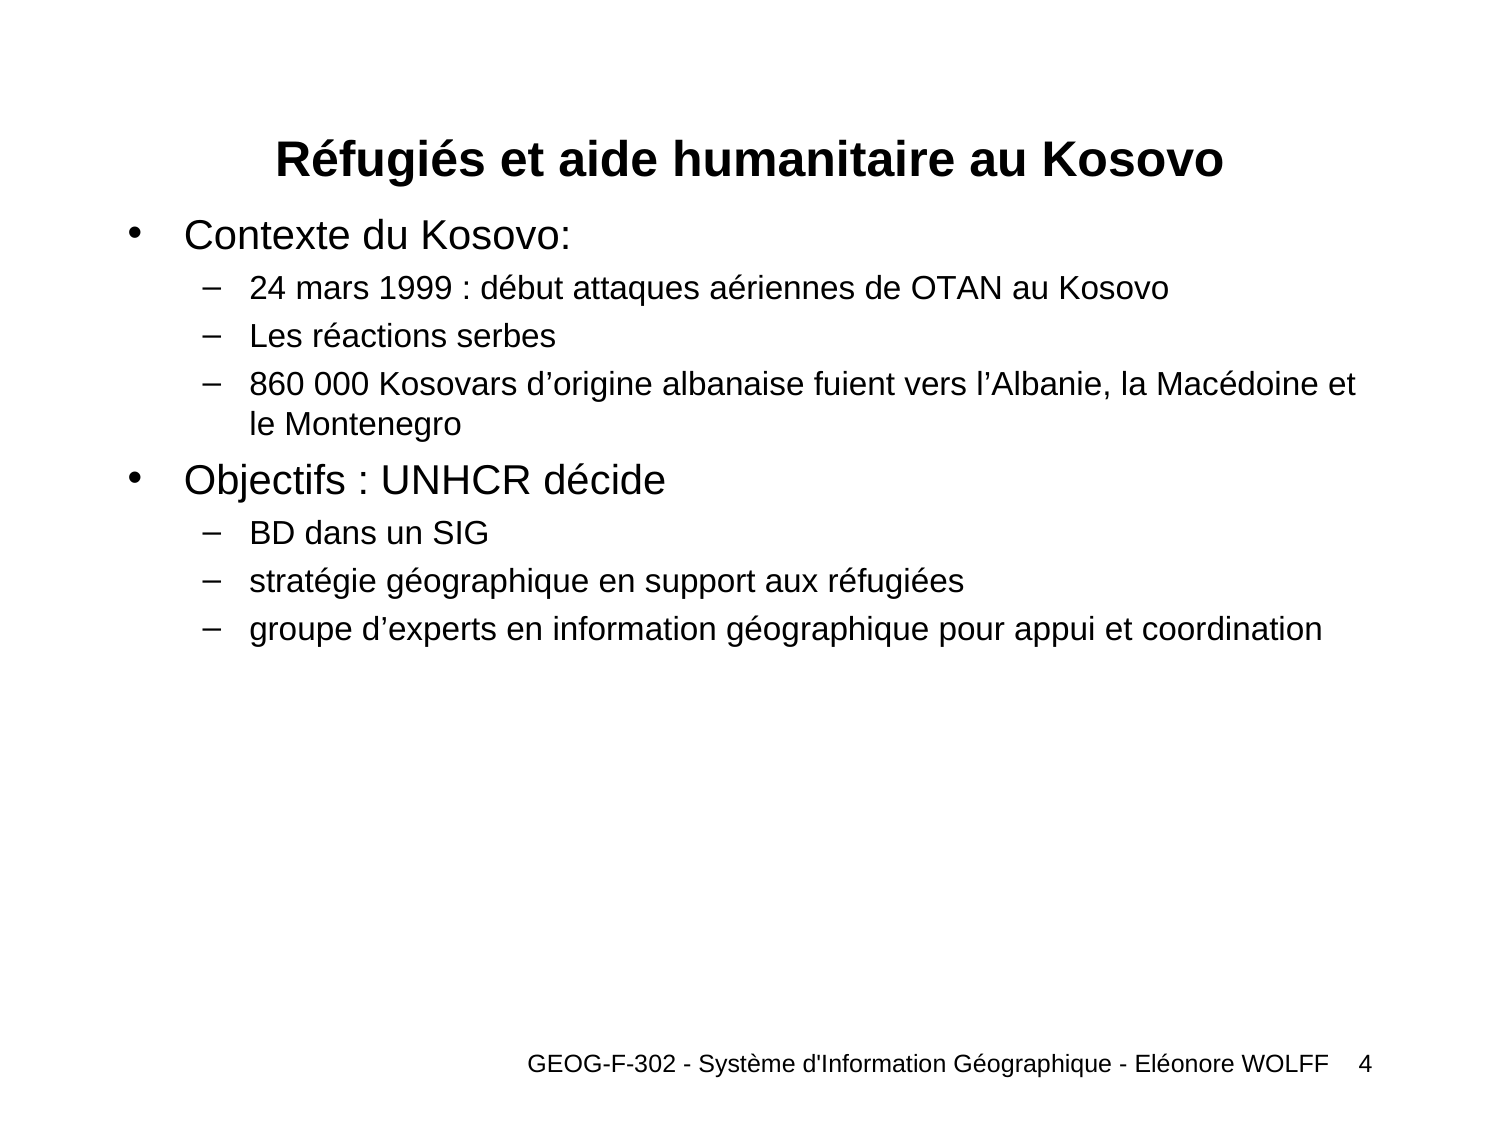

# Réfugiés et aide humanitaire au Kosovo
Contexte du Kosovo:
24 mars 1999 : début attaques aériennes de OTAN au Kosovo
Les réactions serbes
860 000 Kosovars d’origine albanaise fuient vers l’Albanie, la Macédoine et le Montenegro
Objectifs : UNHCR décide
BD dans un SIG
stratégie géographique en support aux réfugiées
groupe d’experts en information géographique pour appui et coordination
GEOG-F-302 - Système d'Information Géographique - Eléonore WOLFF